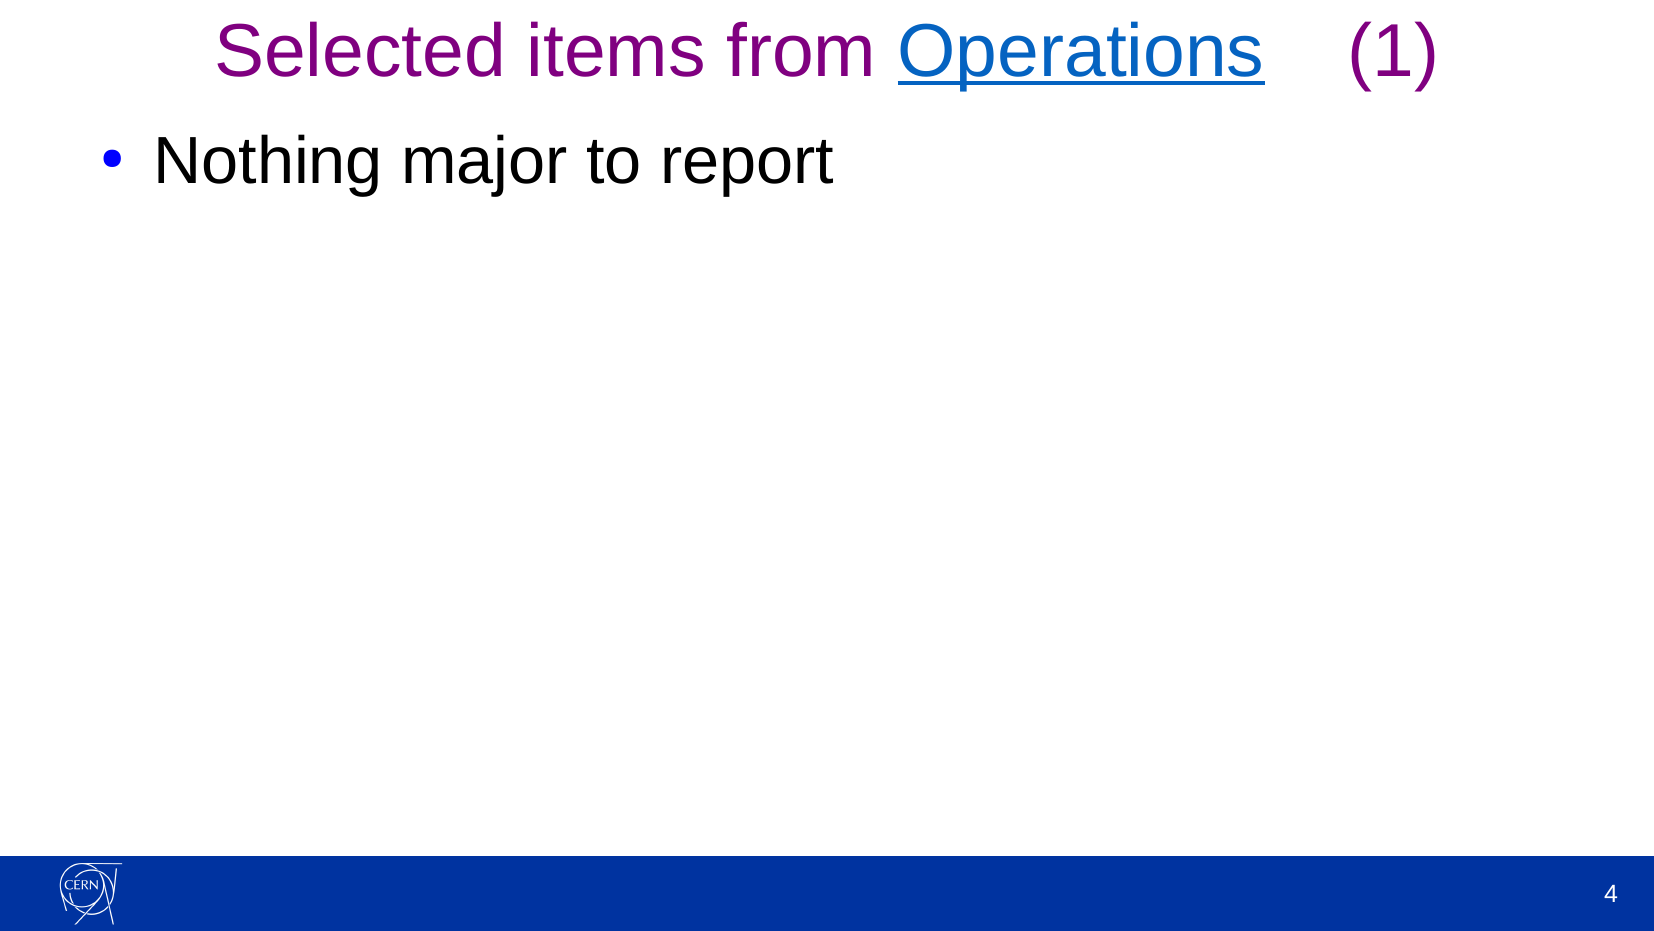

# Selected items from Operations (1)
Nothing major to report
4